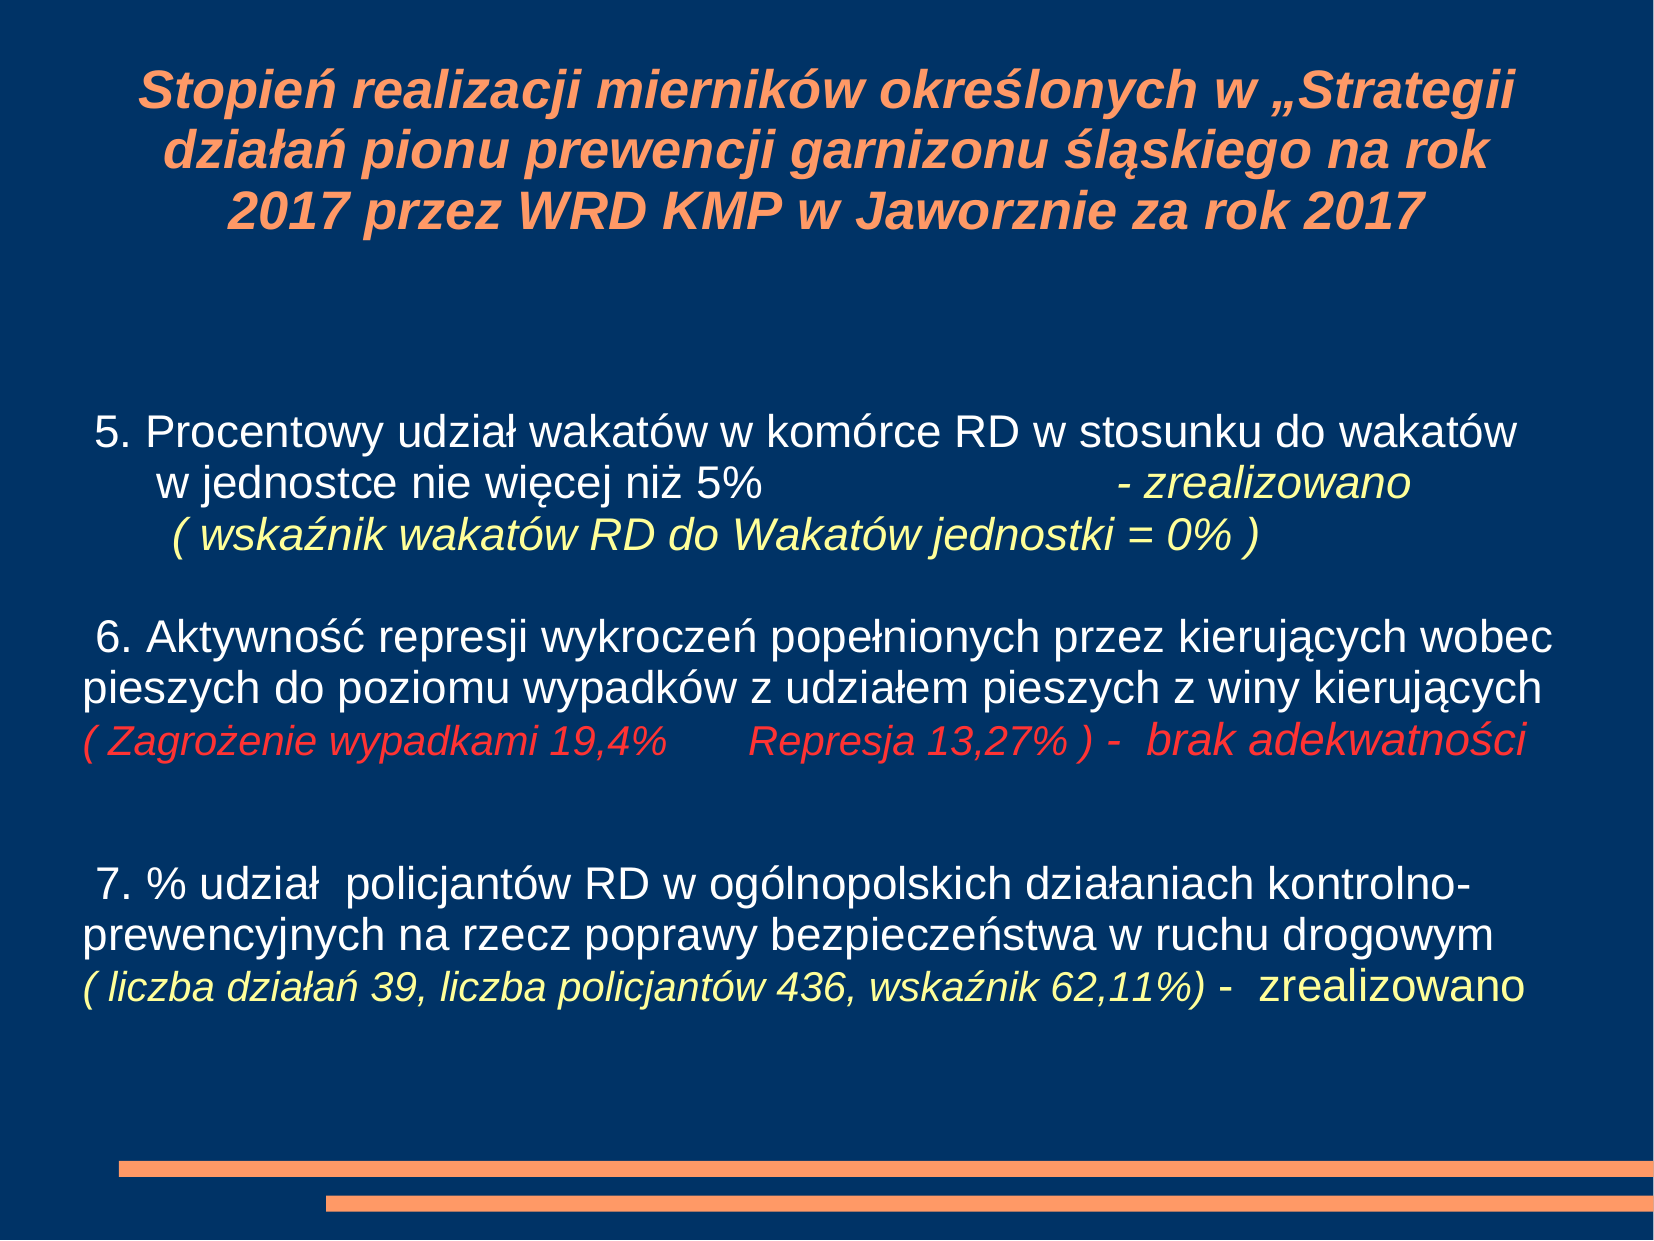

# Stopień realizacji mierników określonych w „Strategii działań pionu prewencji garnizonu śląskiego na rok 2017 przez WRD KMP w Jaworznie za rok 2017
 5. Procentowy udział wakatów w komórce RD w stosunku do wakatów 	w jednostce nie więcej niż 5%					- zrealizowano
 ( wskaźnik wakatów RD do Wakatów jednostki = 0% )
 6. Aktywność represji wykroczeń popełnionych przez kierujących wobec pieszych do poziomu wypadków z udziałem pieszych z winy kierujących 	 ( Zagrożenie wypadkami 19,4% Represja 13,27% ) - brak adekwatności
 7. % udział policjantów RD w ogólnopolskich działaniach kontrolno-prewencyjnych na rzecz poprawy bezpieczeństwa w ruchu drogowym 	 ( liczba działań 39, liczba policjantów 436, wskaźnik 62,11%) - zrealizowano